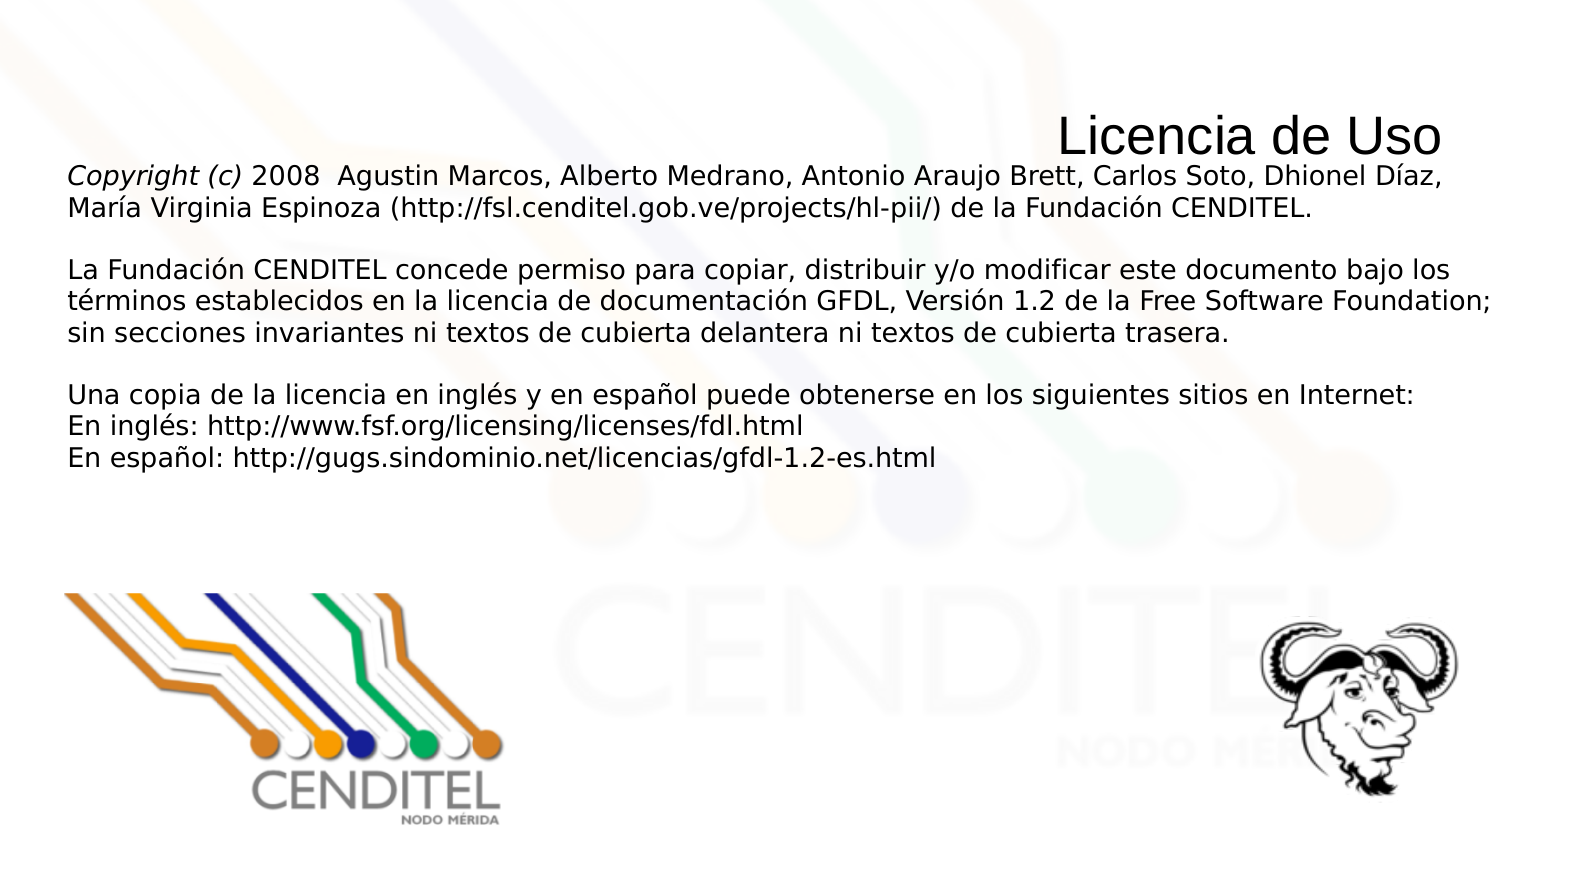

# Licencia de Uso
Copyright (c) 2008 Agustin Marcos, Alberto Medrano, Antonio Araujo Brett, Carlos Soto, Dhionel Díaz, María Virginia Espinoza (http://fsl.cenditel.gob.ve/projects/hl-pii/) de la Fundación CENDITEL.
La Fundación CENDITEL concede permiso para copiar, distribuir y/o modificar este documento bajo los términos establecidos en la licencia de documentación GFDL, Versión 1.2 de la Free Software Foundation; sin secciones invariantes ni textos de cubierta delantera ni textos de cubierta trasera.
Una copia de la licencia en inglés y en español puede obtenerse en los siguientes sitios en Internet:
En inglés: http://www.fsf.org/licensing/licenses/fdl.html
En español: http://gugs.sindominio.net/licencias/gfdl-1.2-es.html